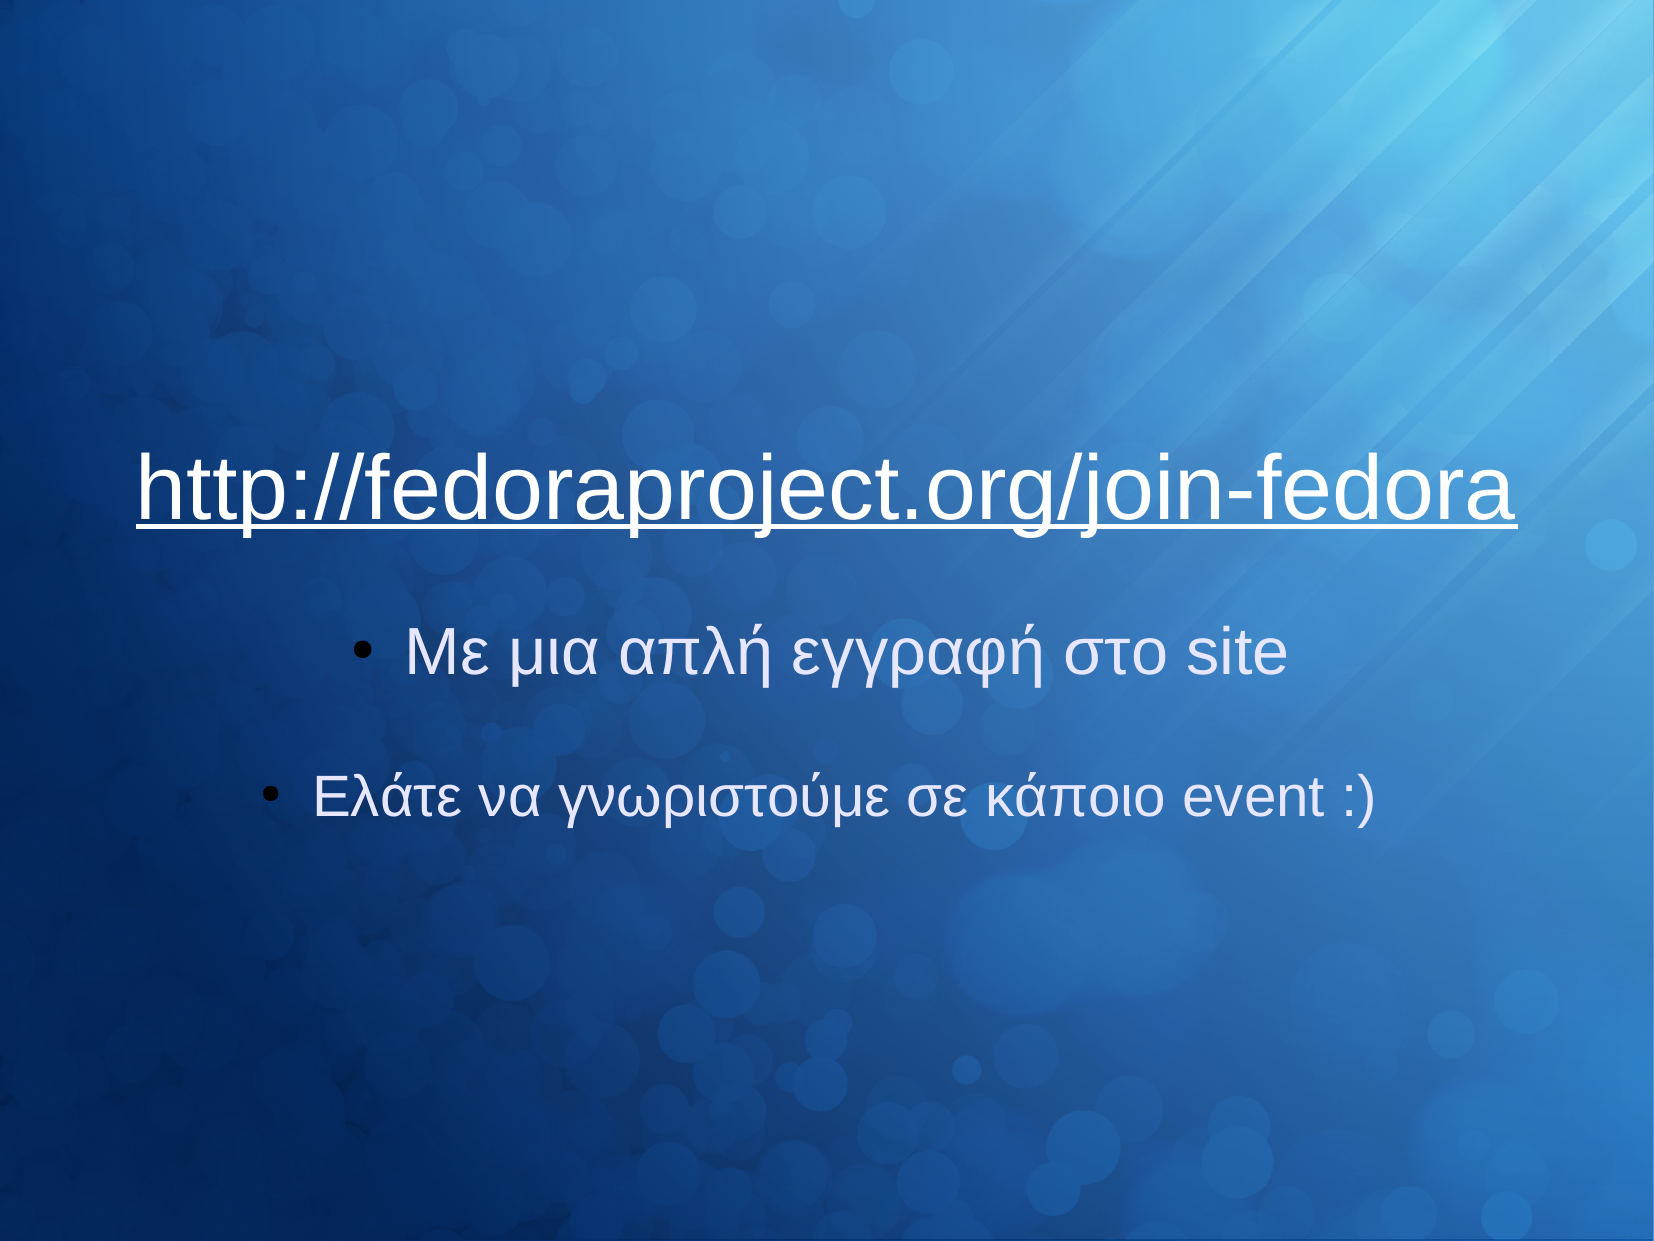

http://fedoraproject.org/join-fedora
 Με μια απλή εγγραφή στο site
 Ελάτε να γνωριστούμε σε κάποιο event :)